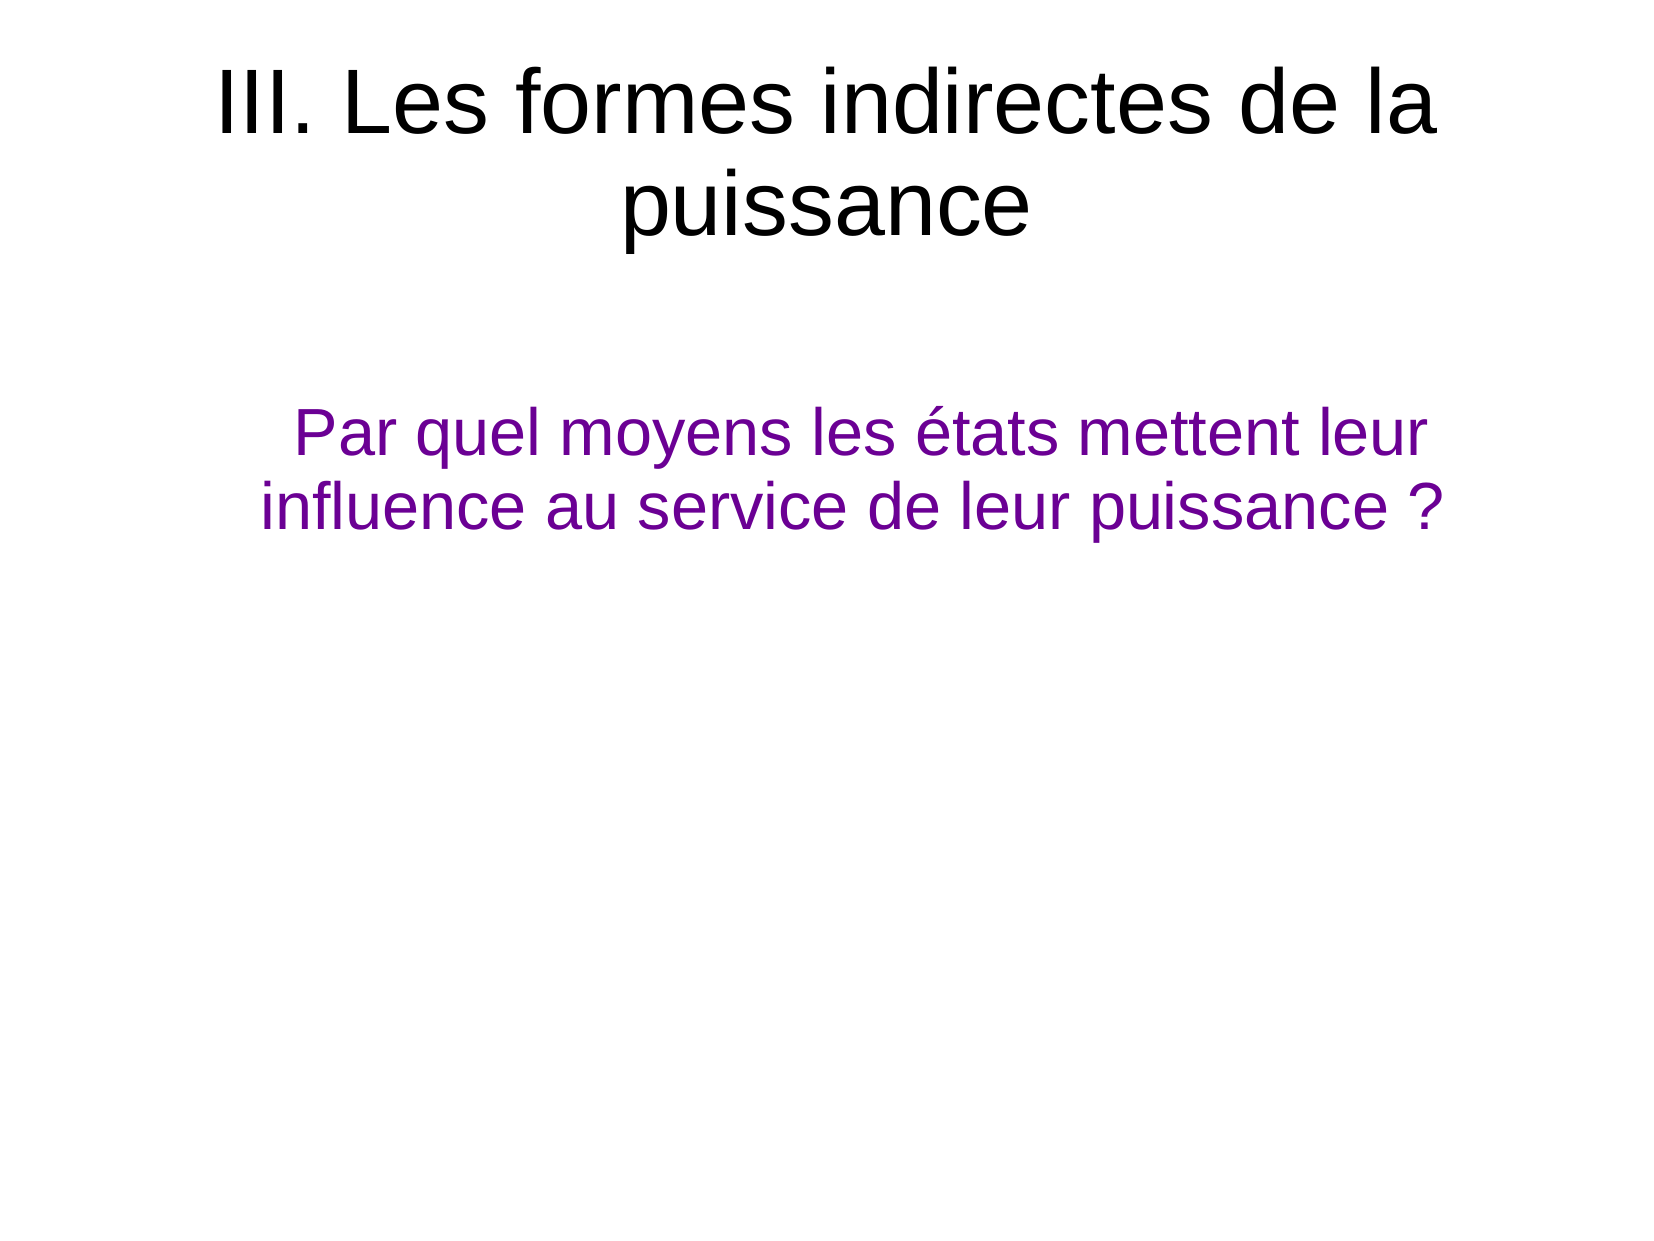

# III. Les formes indirectes de la puissance
Par quel moyens les états mettent leur influence au service de leur puissance ?